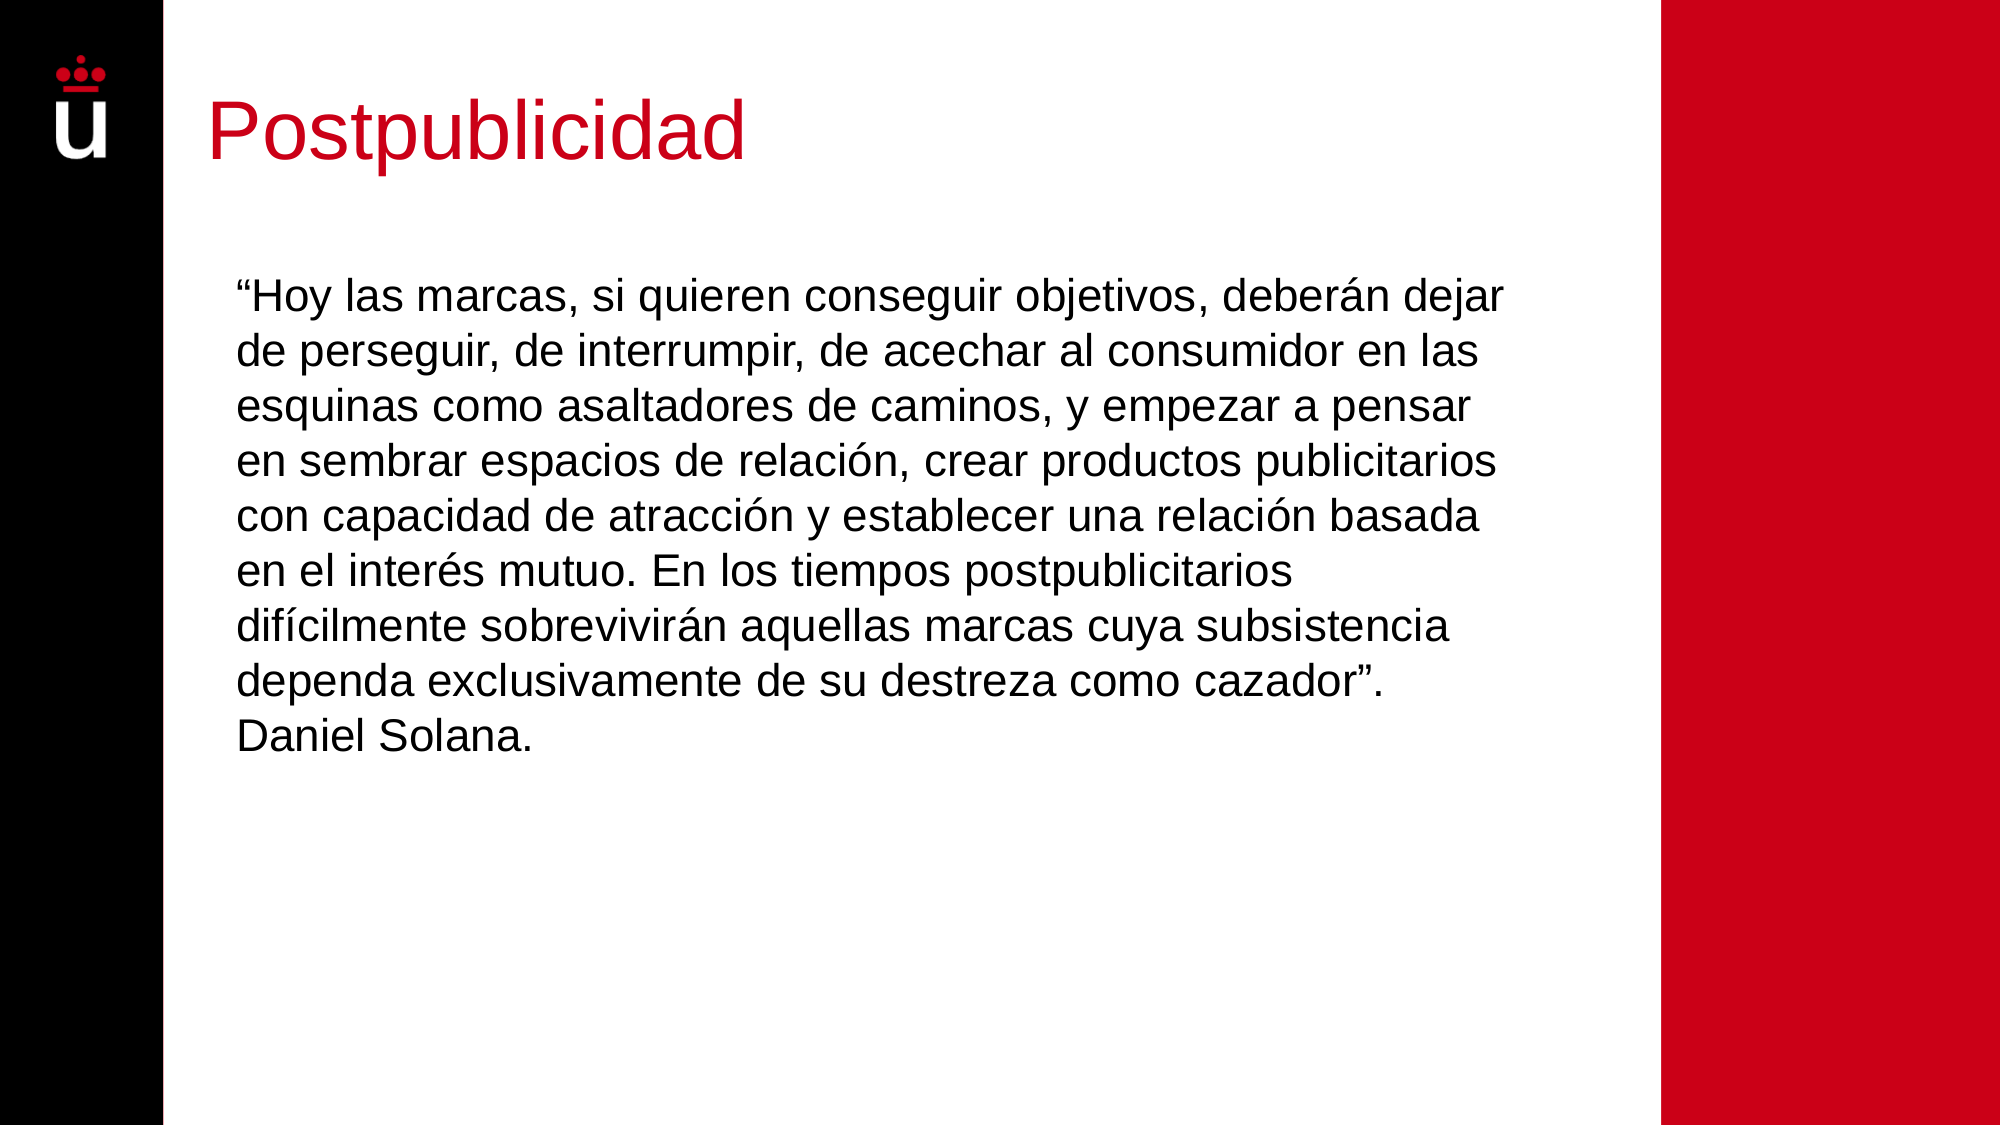

Postpublicidad
# “Hoy las marcas, si quieren conseguir objetivos, deberán dejar de perseguir, de interrumpir, de acechar al consumidor en las esquinas como asaltadores de caminos, y empezar a pensar en sembrar espacios de relación, crear productos publicitarios con capacidad de atracción y establecer una relación basada en el interés mutuo. En los tiempos postpublicitarios difícilmente sobrevivirán aquellas marcas cuya subsistencia dependa exclusivamente de su destreza como cazador”. Daniel Solana.